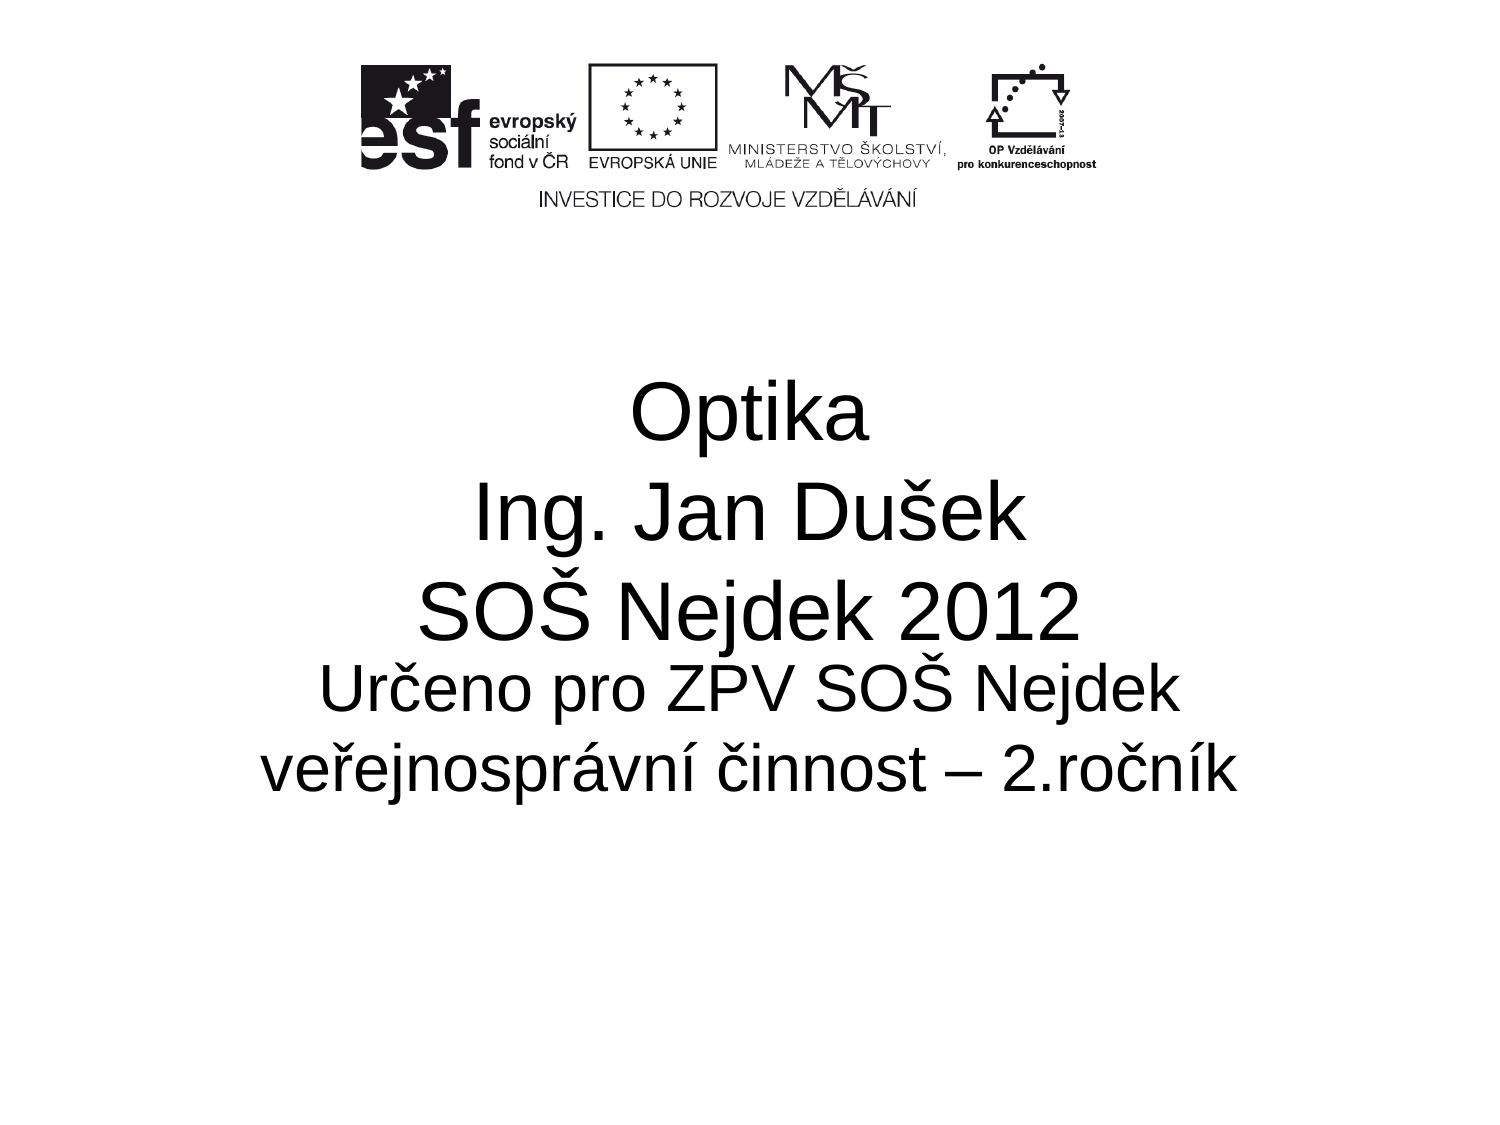

# Optika Ing. Jan Dušek SOŠ Nejdek 2012
Určeno pro ZPV SOŠ Nejdek veřejnosprávní činnost – 2.ročník